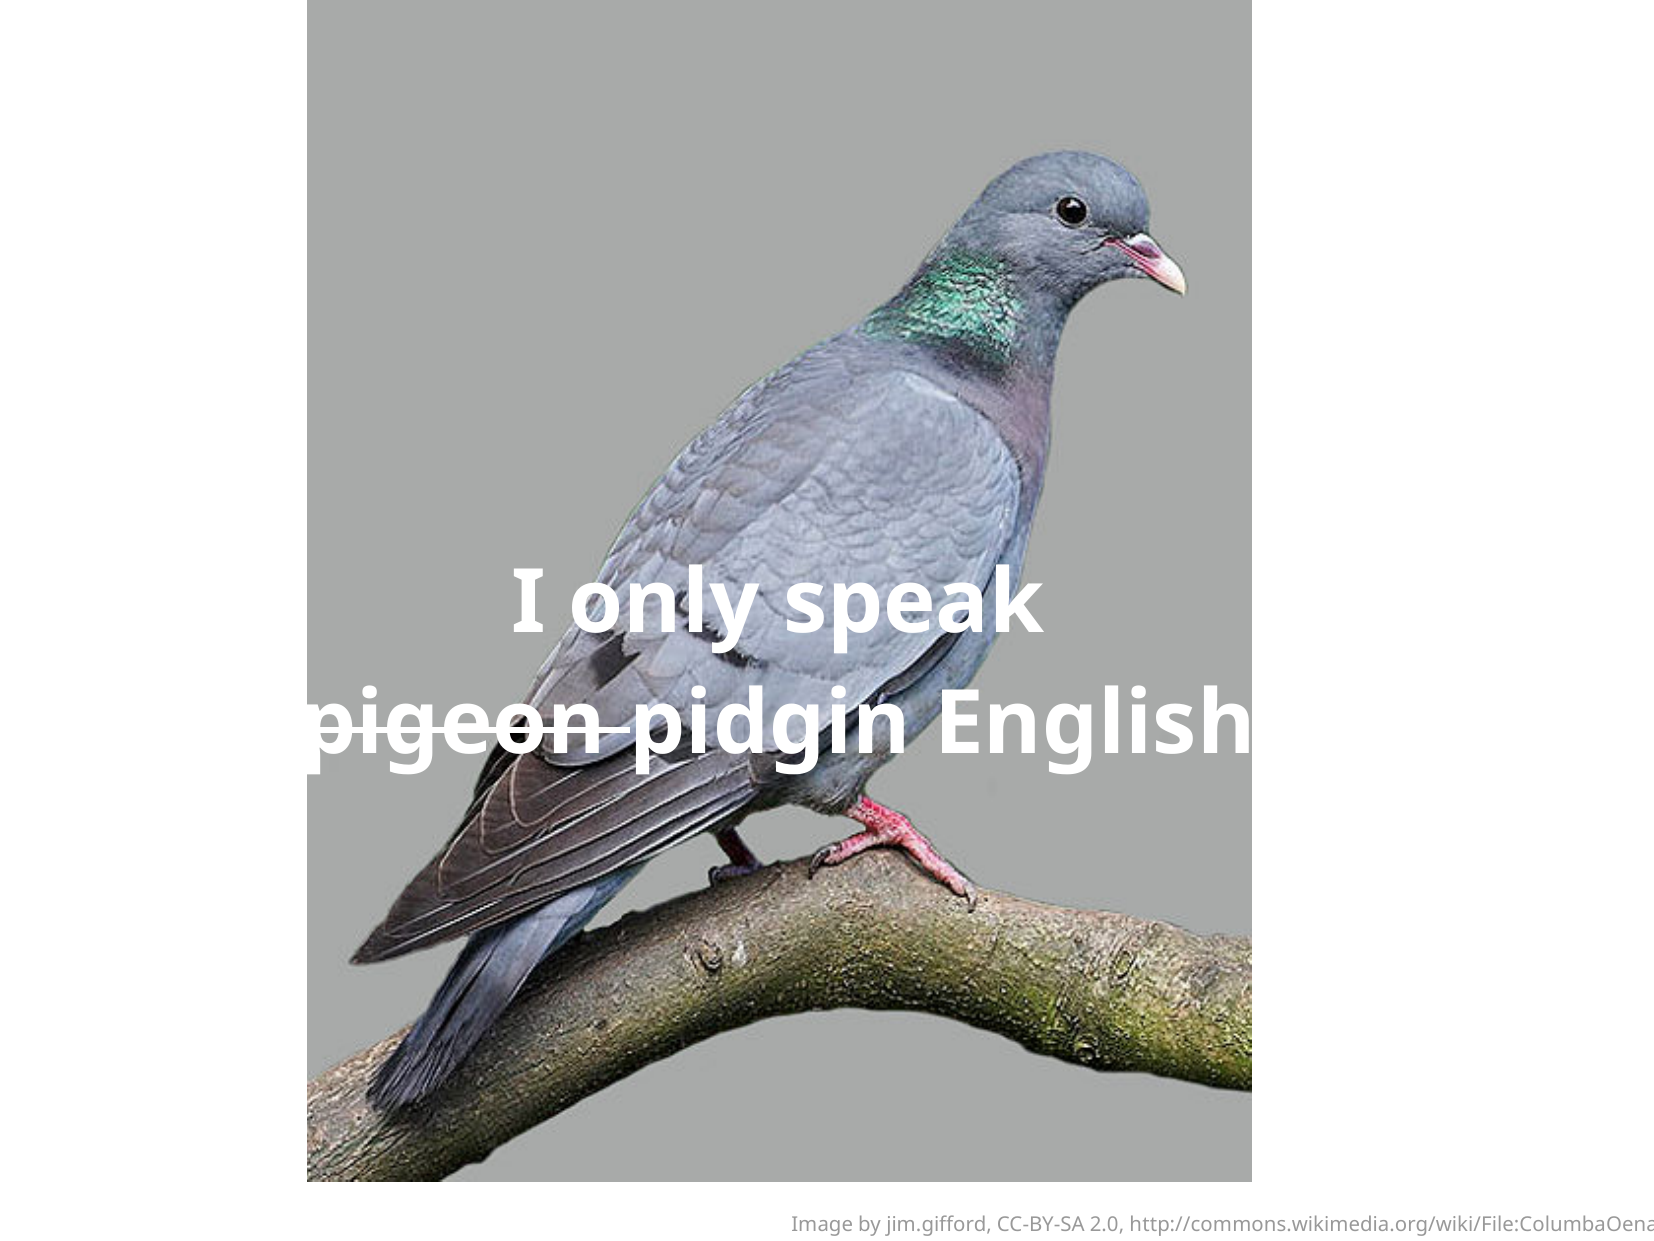

I only speak
pigeon pidgin English
# Image by jim.gifford, CC-BY-SA 2.0, http://commons.wikimedia.org/wiki/File:ColumbaOenas.jpg